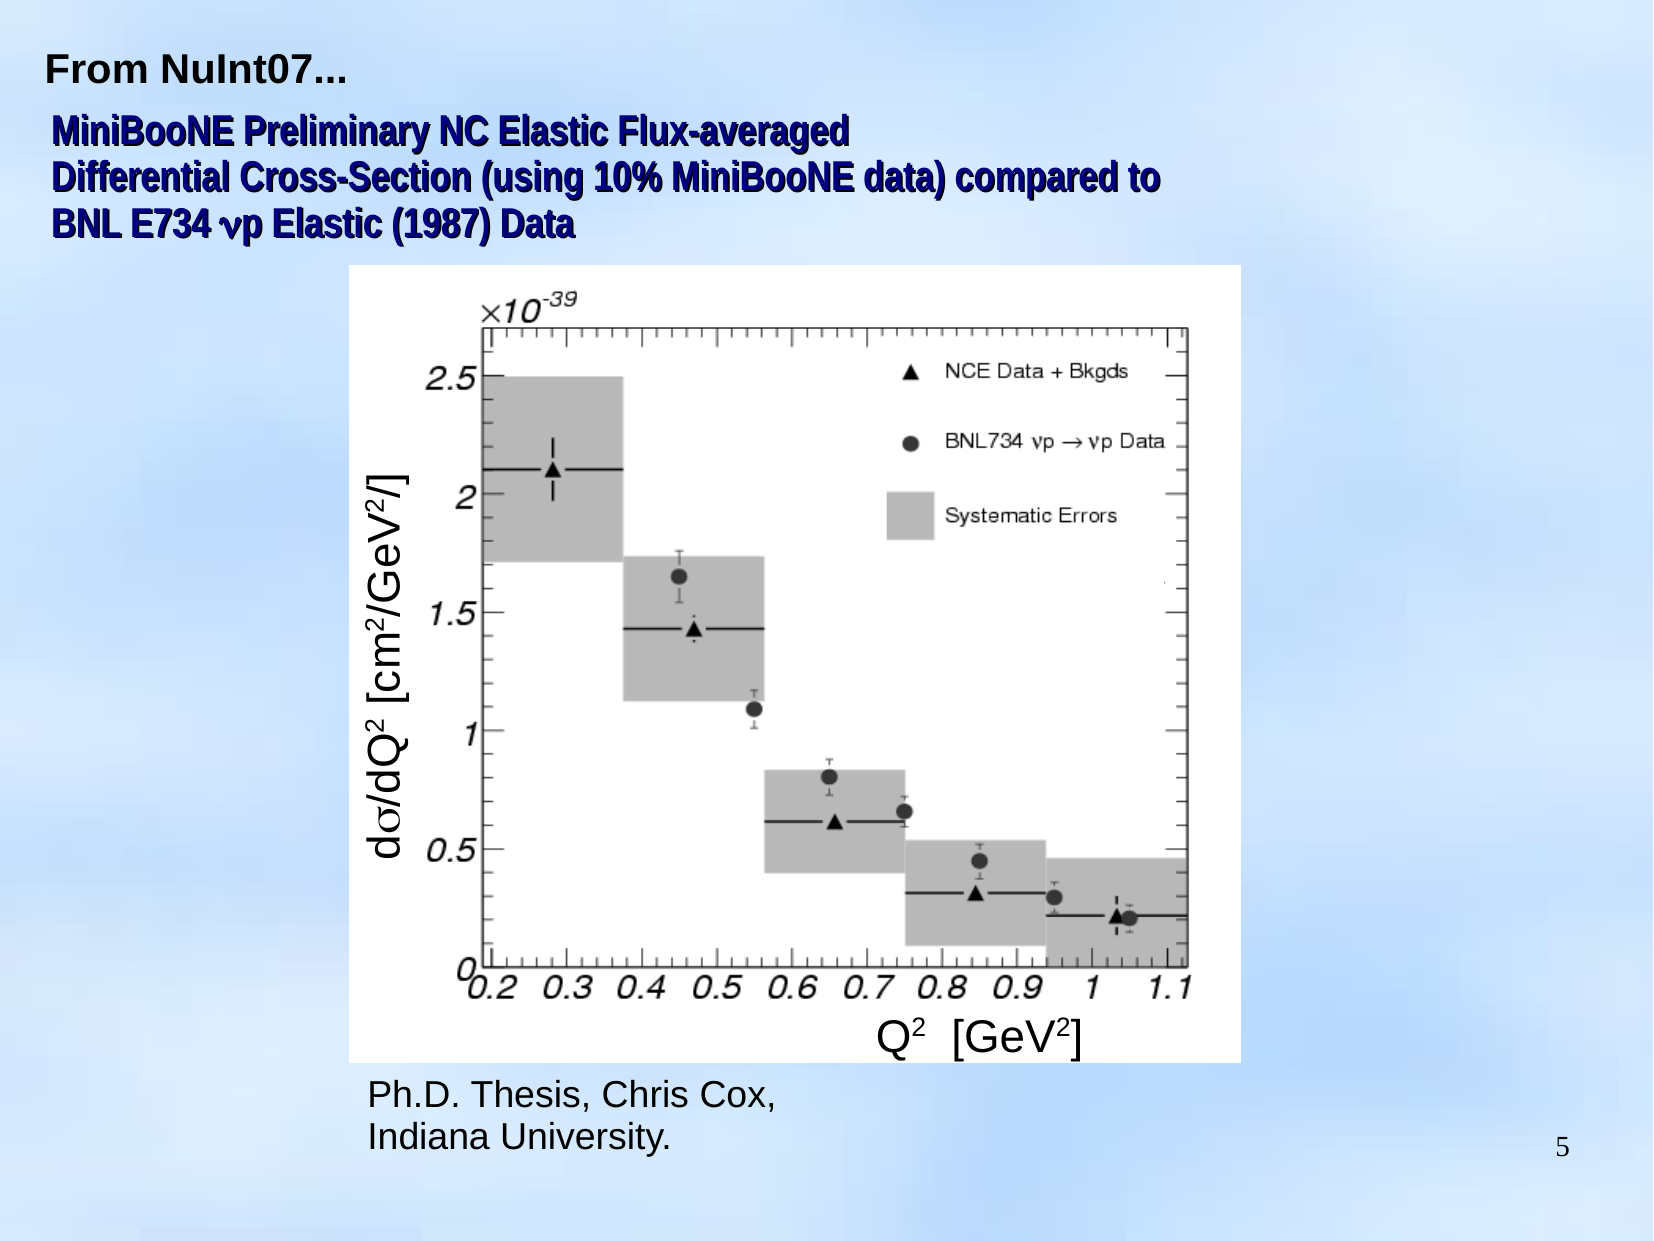

From NuInt07...
MiniBooNE Preliminary NC Elastic Flux-averaged
Differential Cross-Section (using 10% MiniBooNE data) compared to
BNL E734 np Elastic (1987) Data
ds/dQ2 [cm2/GeV2/]
Q2 [GeV2]
Ph.D. Thesis, Chris Cox,
Indiana University.
5